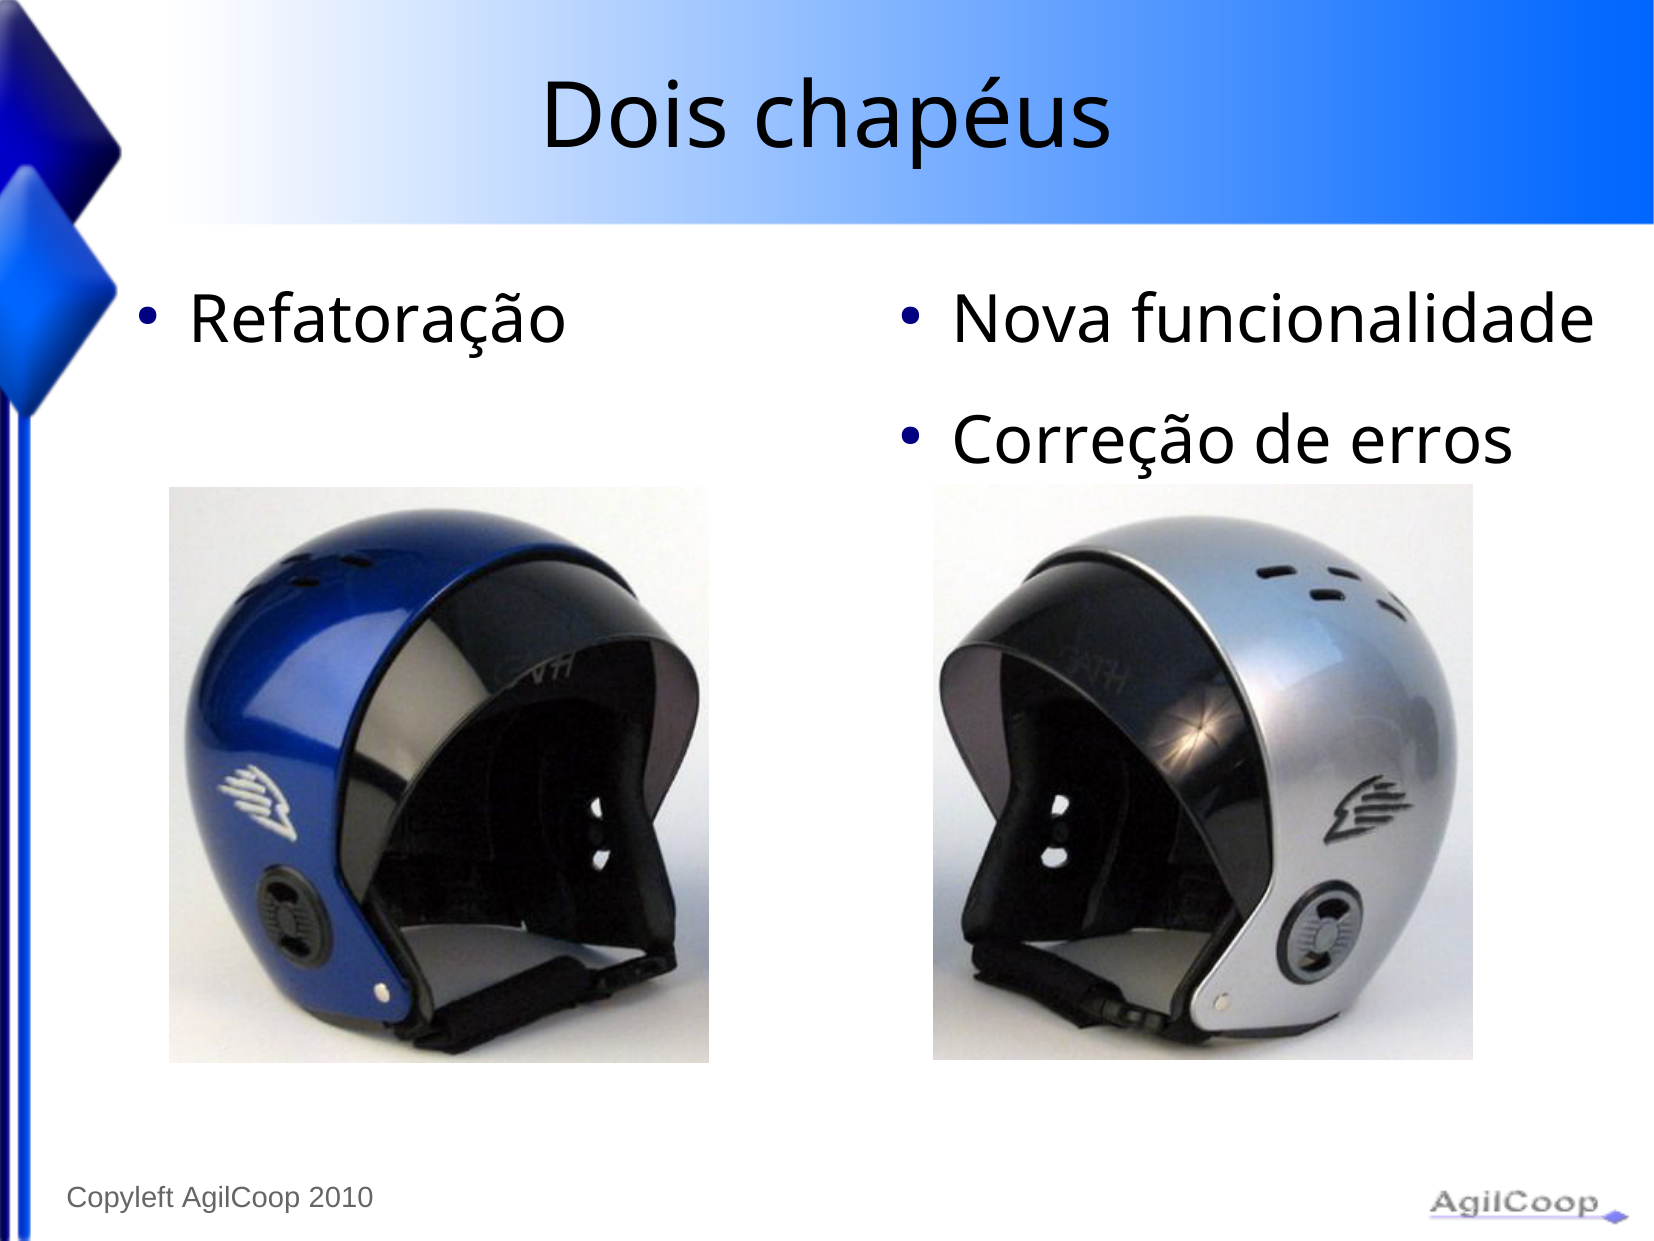

# Dois chapéus
Refatoração
Nova funcionalidade
Correção de erros
Copyleft AgilCoop 2010